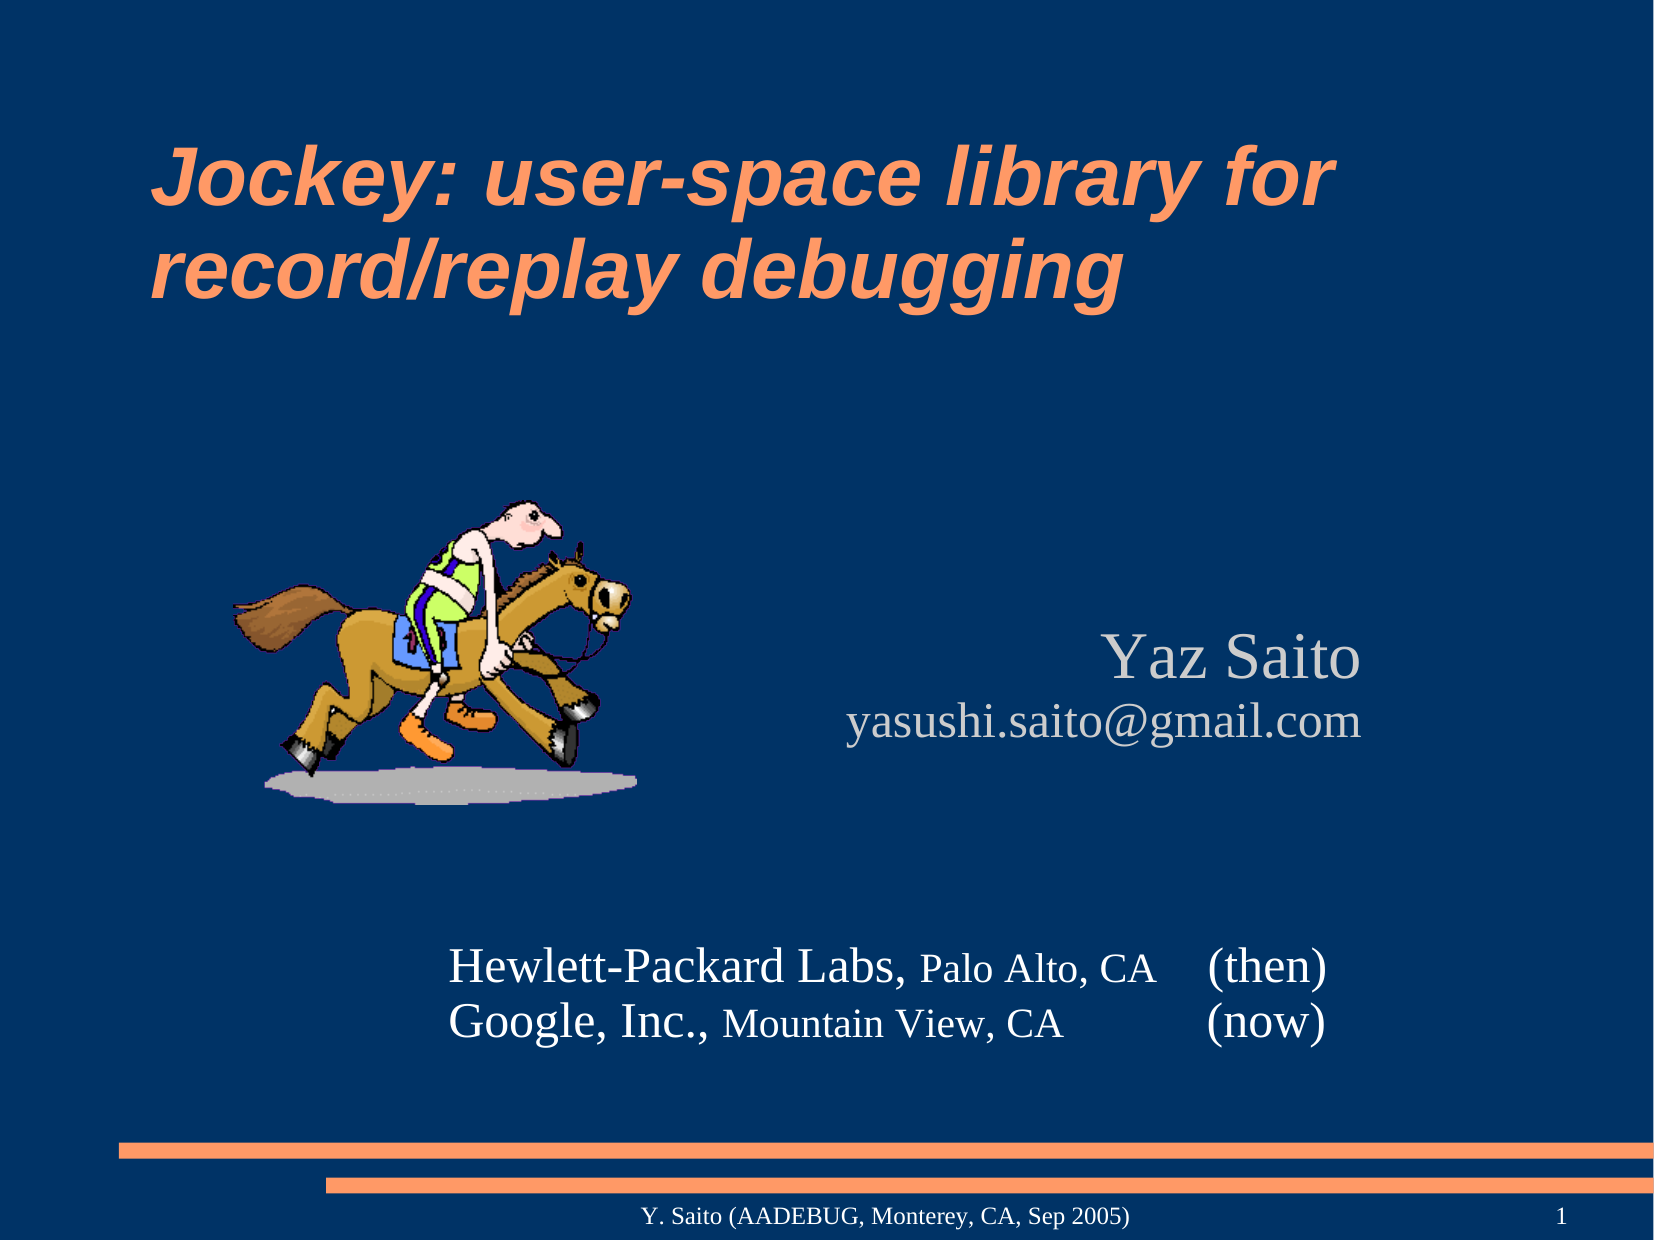

# Jockey: user-space library for record/replay debugging
Yaz Saito
yasushi.saito@gmail.com
Hewlett-Packard Labs, Palo Alto, CA (then)
Google, Inc., Mountain View, CA (now)